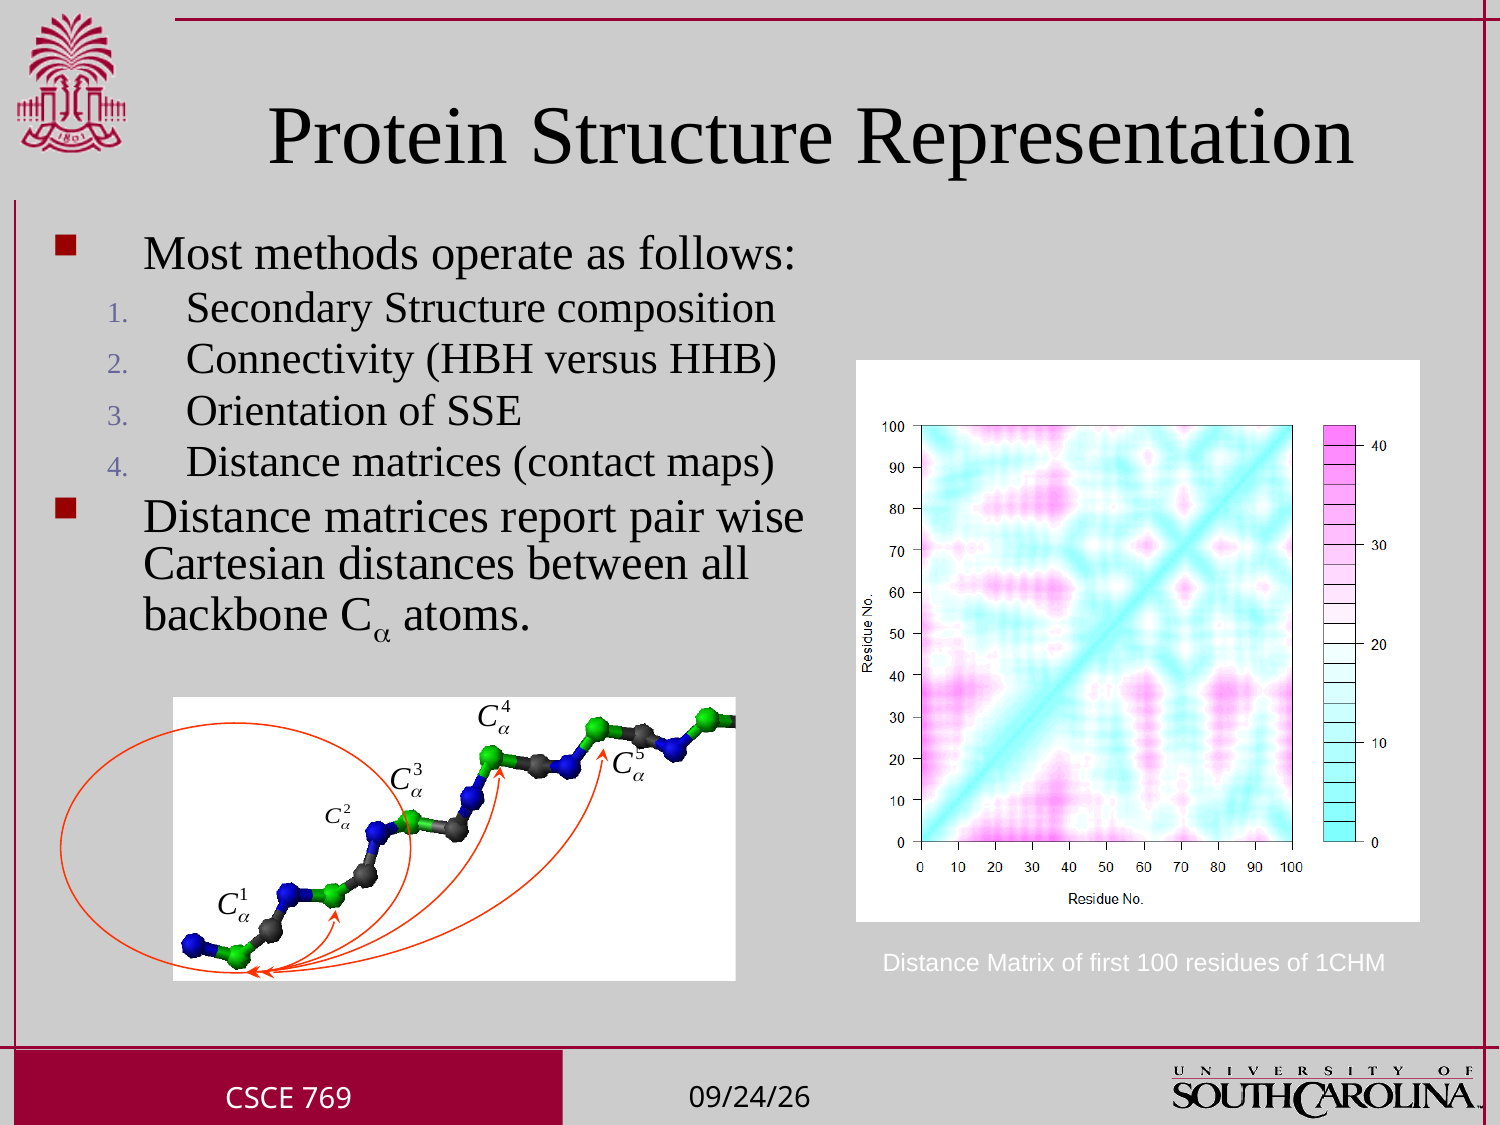

# Protein Structure Representation
Most methods operate as follows:
Secondary Structure composition
Connectivity (HBH versus HHB)
Orientation of SSE
Distance matrices (contact maps)
Distance matrices report pair wise Cartesian distances between all backbone C atoms.
Distance Matrix of first 100 residues of 1CHM